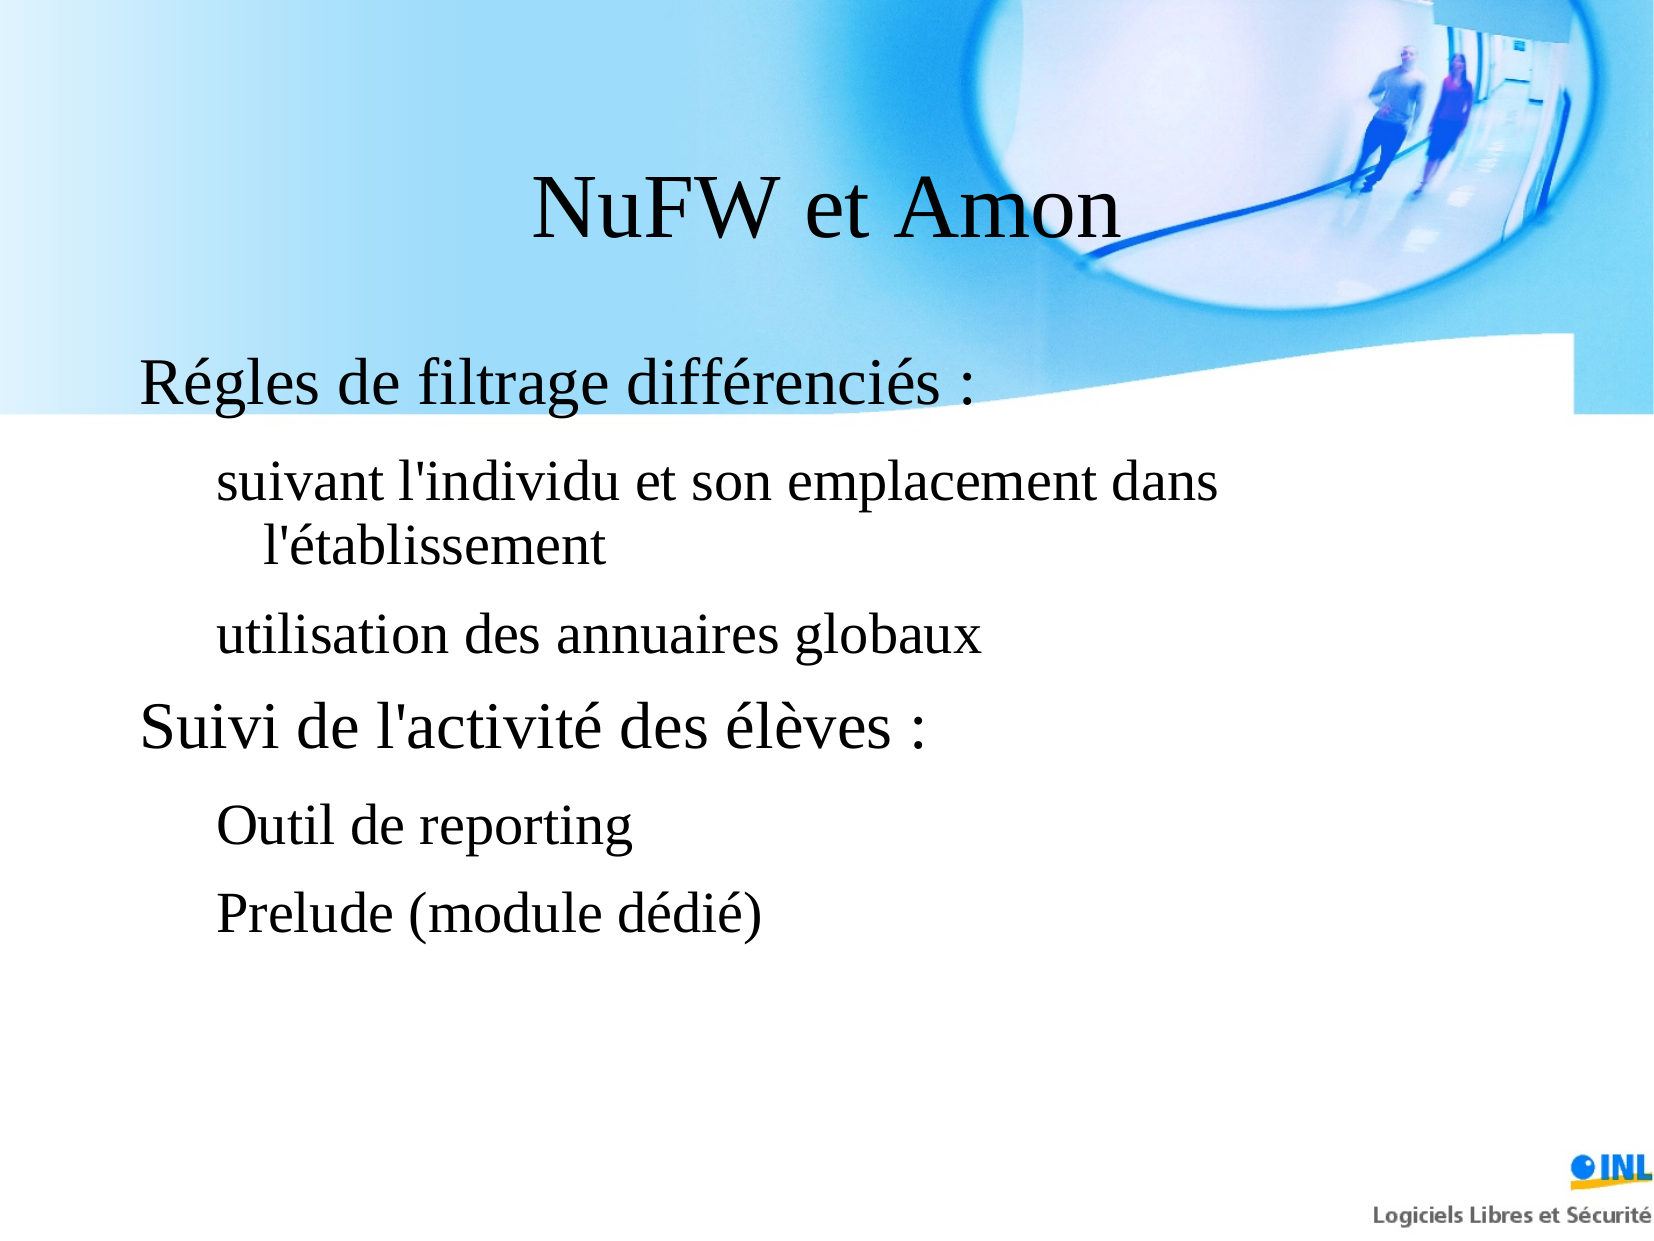

# NuFW et Amon
Régles de filtrage différenciés :
suivant l'individu et son emplacement dans l'établissement
utilisation des annuaires globaux
Suivi de l'activité des élèves :
Outil de reporting
Prelude (module dédié)